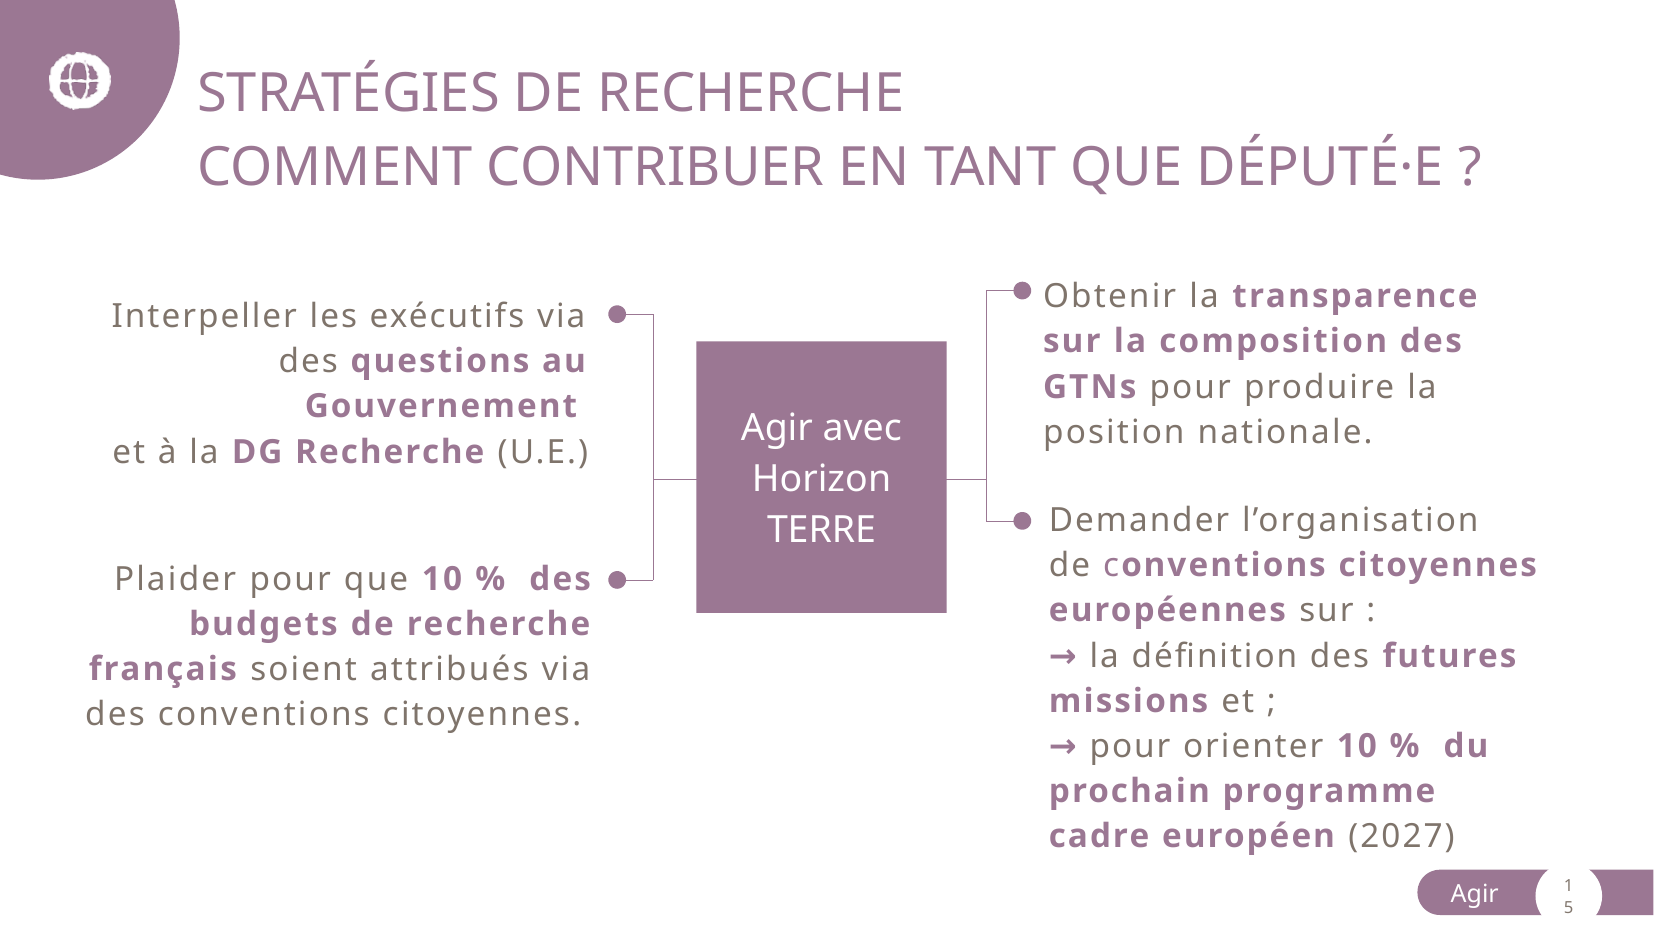

# STRATÉGIES DE RECHERCHE COMMENT CONTRIBUER EN TANT QUE DÉPUTÉ·E ?
Obtenir la transparence sur la composition des GTNs pour produire la position nationale.
Interpeller les exécutifs via des questions au Gouvernement
et à la DG Recherche (U.E.)
Agir avec
Horizon TERRE
Demander l’organisation
de conventions citoyennes européennes sur :
→ la définition des futures missions et ;
→ pour orienter 10 % du prochain programme
cadre européen (2027)
Plaider pour que 10 % des budgets de recherche français soient attribués via des conventions citoyennes.
15
15
Agir